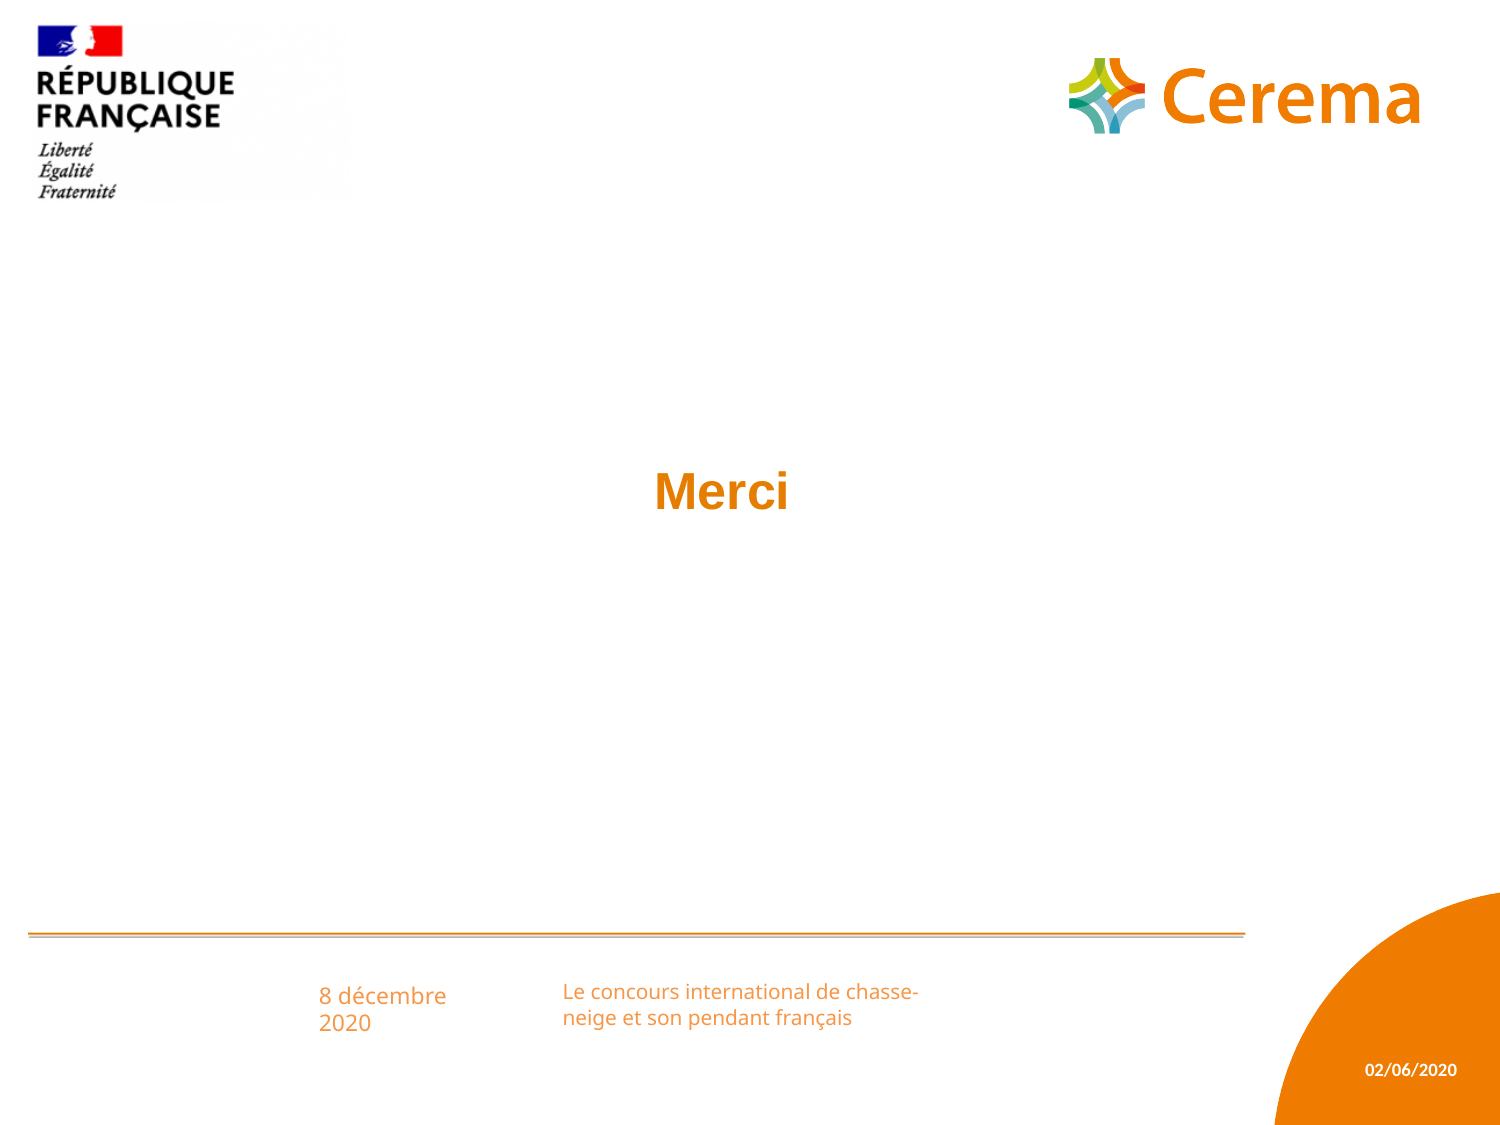

Merci
Le concours international de chasse-neige et son pendant français
8 décembre 2020
02/06/2020